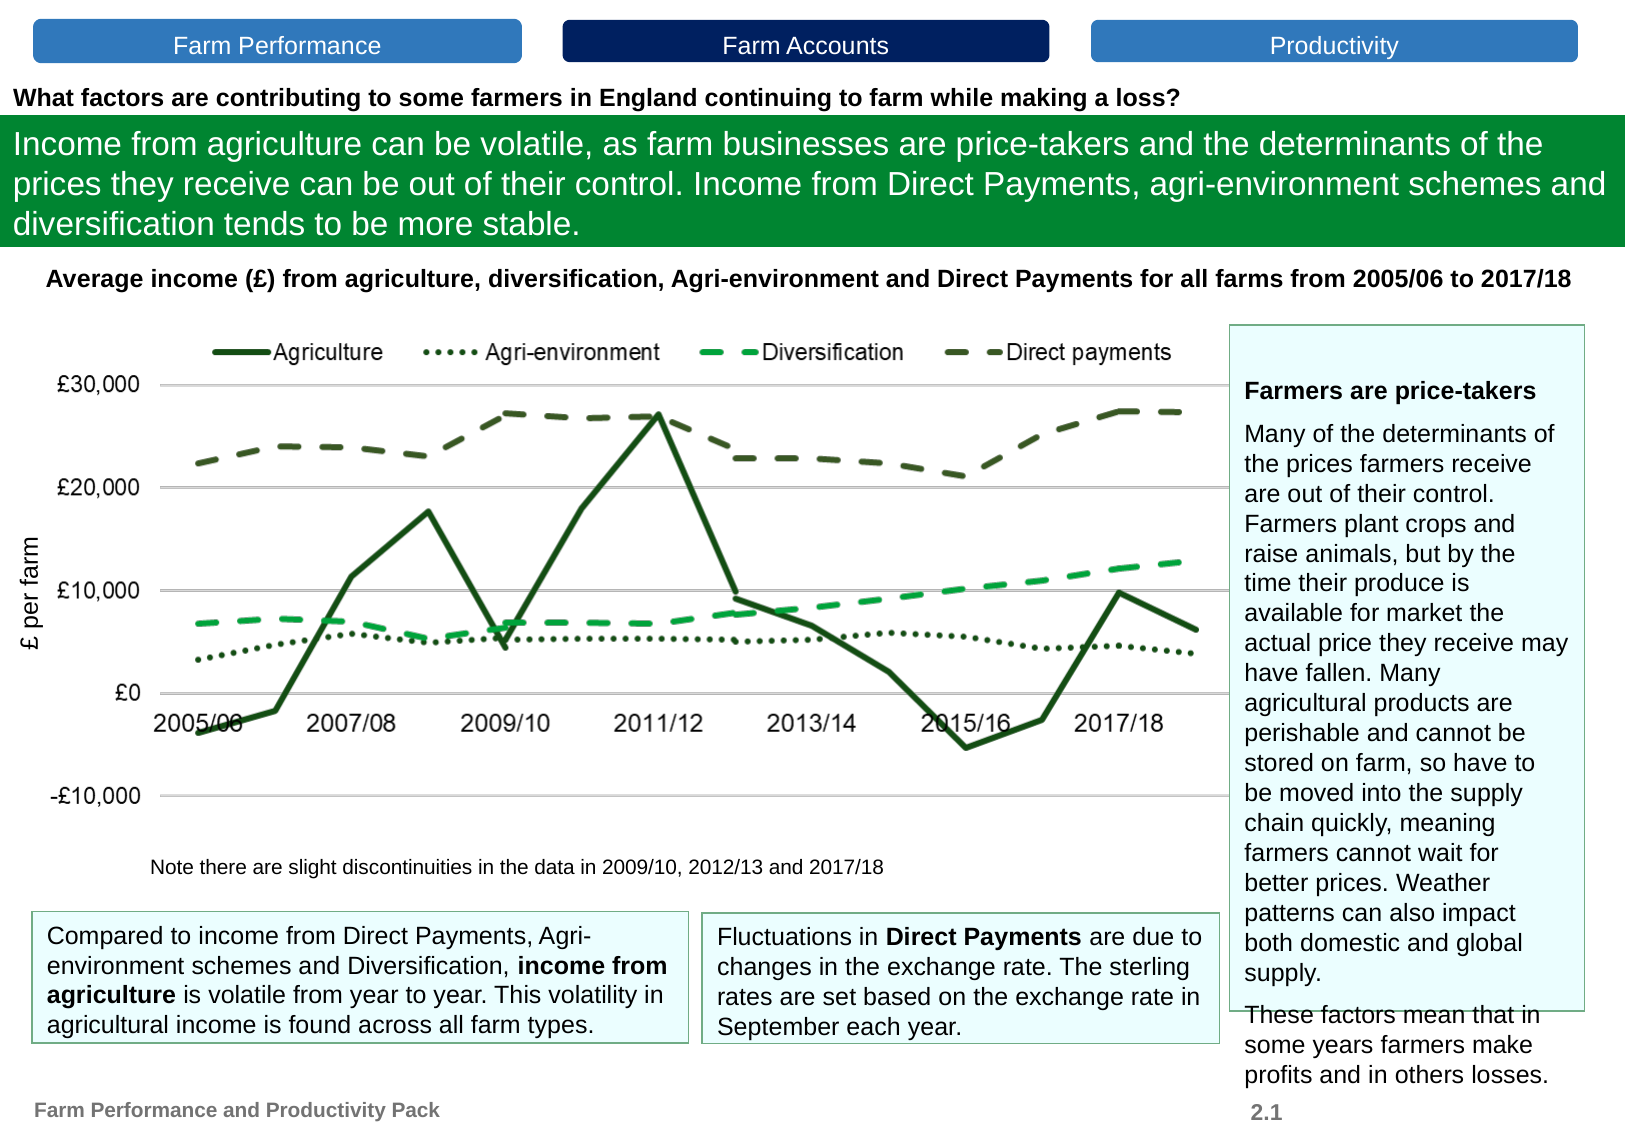

Farm Performance
Farm Accounts
Productivity
What factors are contributing to some farmers in England continuing to farm while making a loss?
Income from agriculture can be volatile, as farm businesses are price-takers and the determinants of the prices they receive can be out of their control. Income from Direct Payments, agri-environment schemes and diversification tends to be more stable.
# Slide 3.1 – What factors are contributing to some farmers in England continuing to farm while making a loss?
Average income (£) from agriculture, diversification, Agri-environment and Direct Payments for all farms from 2005/06 to 2017/18
Farmers are price-takers
Many of the determinants of the prices farmers receive are out of their control. Farmers plant crops and raise animals, but by the time their produce is available for market the actual price they receive may have fallen. Many agricultural products are perishable and cannot be stored on farm, so have to be moved into the supply chain quickly, meaning farmers cannot wait for better prices. Weather patterns can also impact both domestic and global supply.
These factors mean that in some years farmers make profits and in others losses.
£ per farm
Note there are slight discontinuities in the data in 2009/10, 2012/13 and 2017/18
Compared to income from Direct Payments, Agri-environment schemes and Diversification, income from agriculture is volatile from year to year. This volatility in agricultural income is found across all farm types.
Fluctuations in Direct Payments are due to changes in the exchange rate. The sterling rates are set based on the exchange rate in September each year.
2.1
Farm Performance and Productivity Pack